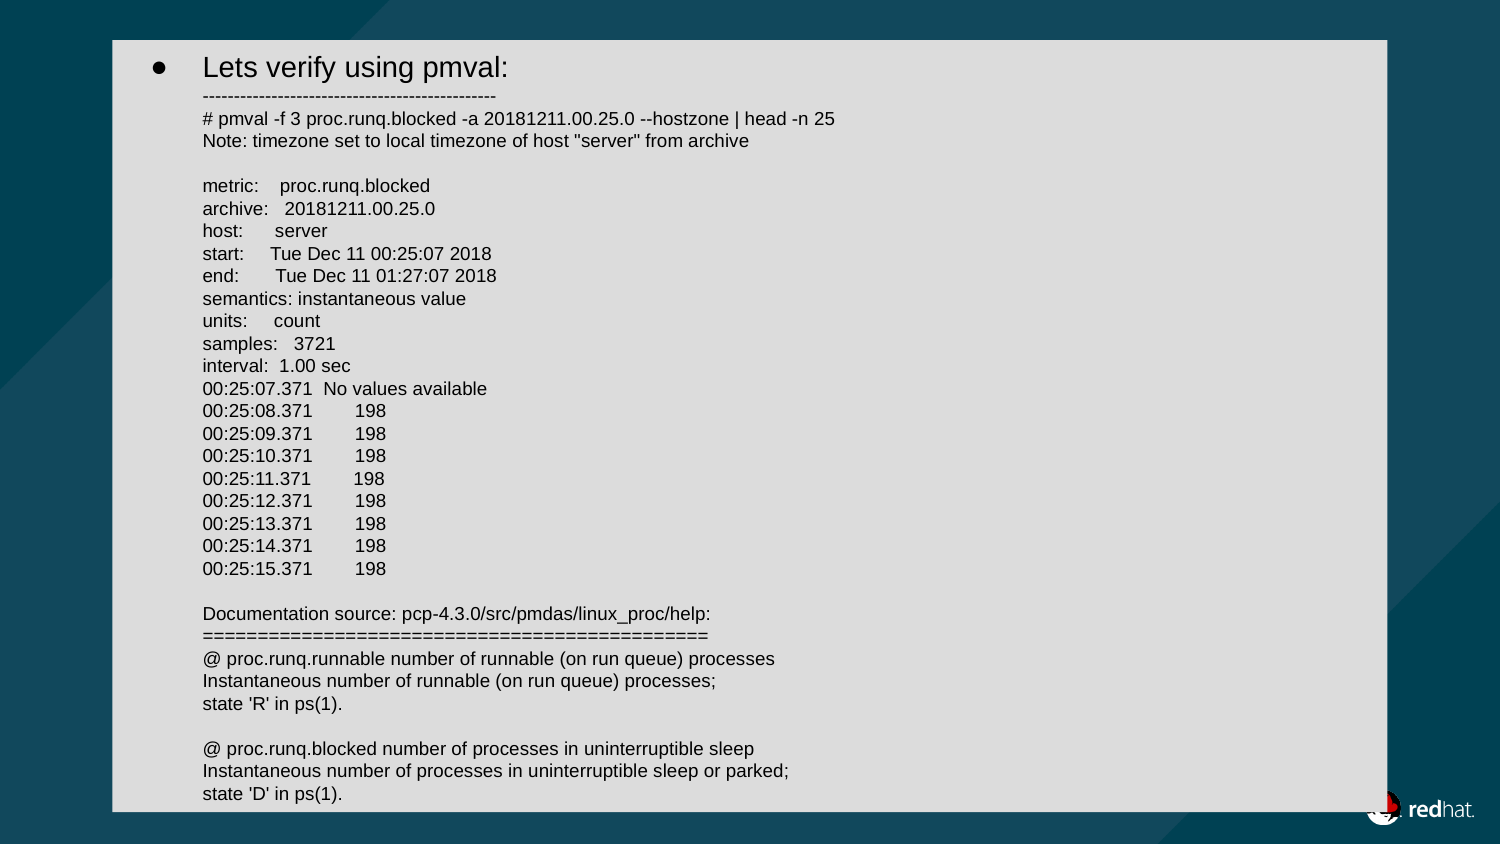

Lets verify using pmval:
-----------------------------------------------
# pmval -f 3 proc.runq.blocked -a 20181211.00.25.0 --hostzone | head -n 25
Note: timezone set to local timezone of host "server" from archive
metric: proc.runq.blocked
archive: 20181211.00.25.0
host: server
start: Tue Dec 11 00:25:07 2018
end: Tue Dec 11 01:27:07 2018
semantics: instantaneous value
units: count
samples: 3721
interval: 1.00 sec
00:25:07.371 No values available
00:25:08.371 198
00:25:09.371 198
00:25:10.371 198
00:25:11.371 198
00:25:12.371 198
00:25:13.371 198
00:25:14.371 198
00:25:15.371 198
Documentation source: pcp-4.3.0/src/pmdas/linux_proc/help:
==============================================
@ proc.runq.runnable number of runnable (on run queue) processes
Instantaneous number of runnable (on run queue) processes;
state 'R' in ps(1).
@ proc.runq.blocked number of processes in uninterruptible sleep
Instantaneous number of processes in uninterruptible sleep or parked;
state 'D' in ps(1).